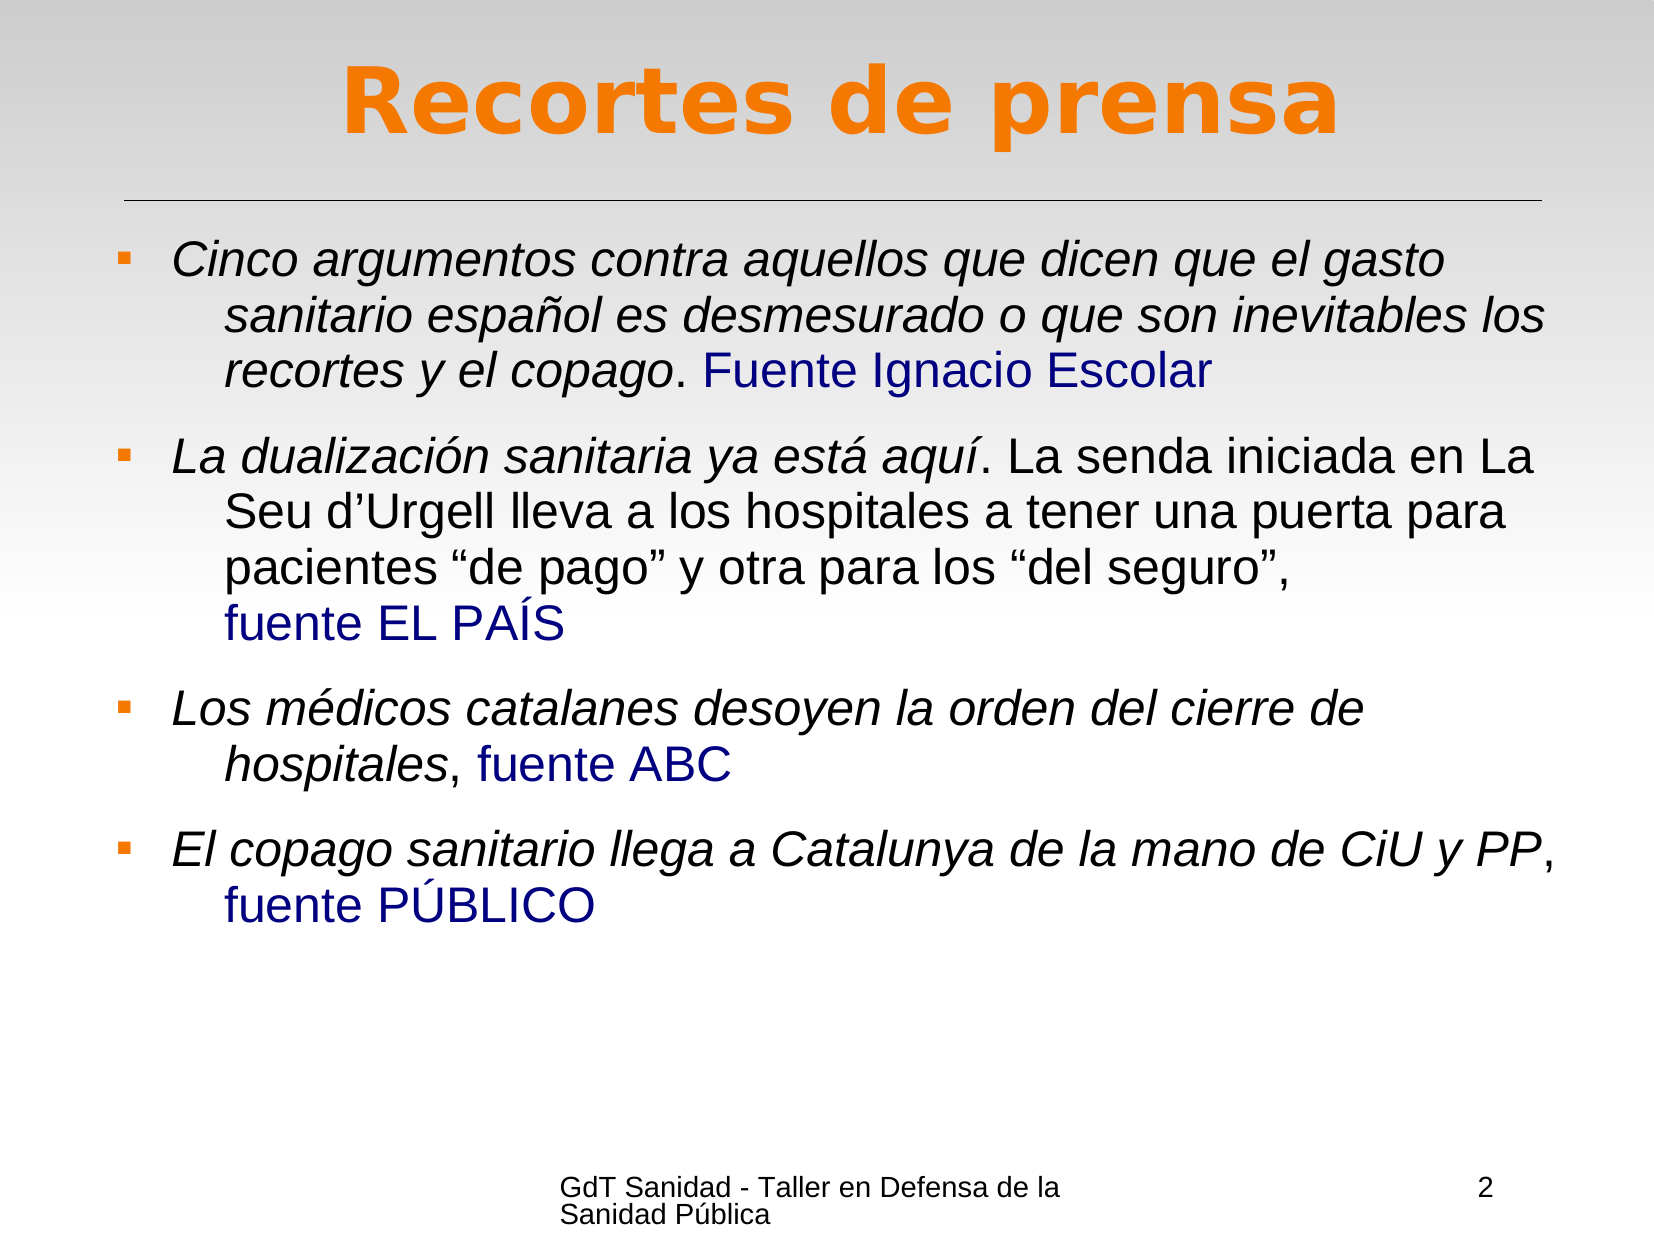

# Recortes de prensa
Cinco argumentos contra aquellos que dicen que el gasto sanitario español es desmesurado o que son inevitables los recortes y el copago. Fuente Ignacio Escolar
La dualización sanitaria ya está aquí. La senda iniciada en La Seu d’Urgell lleva a los hospitales a tener una puerta para pacientes “de pago” y otra para los “del seguro”, fuente EL PAÍS
Los médicos catalanes desoyen la orden del cierre de hospitales, fuente ABC
El copago sanitario llega a Catalunya de la mano de CiU y PP, fuente PÚBLICO
GdT Sanidad - Taller en Defensa de la Sanidad Pública
2